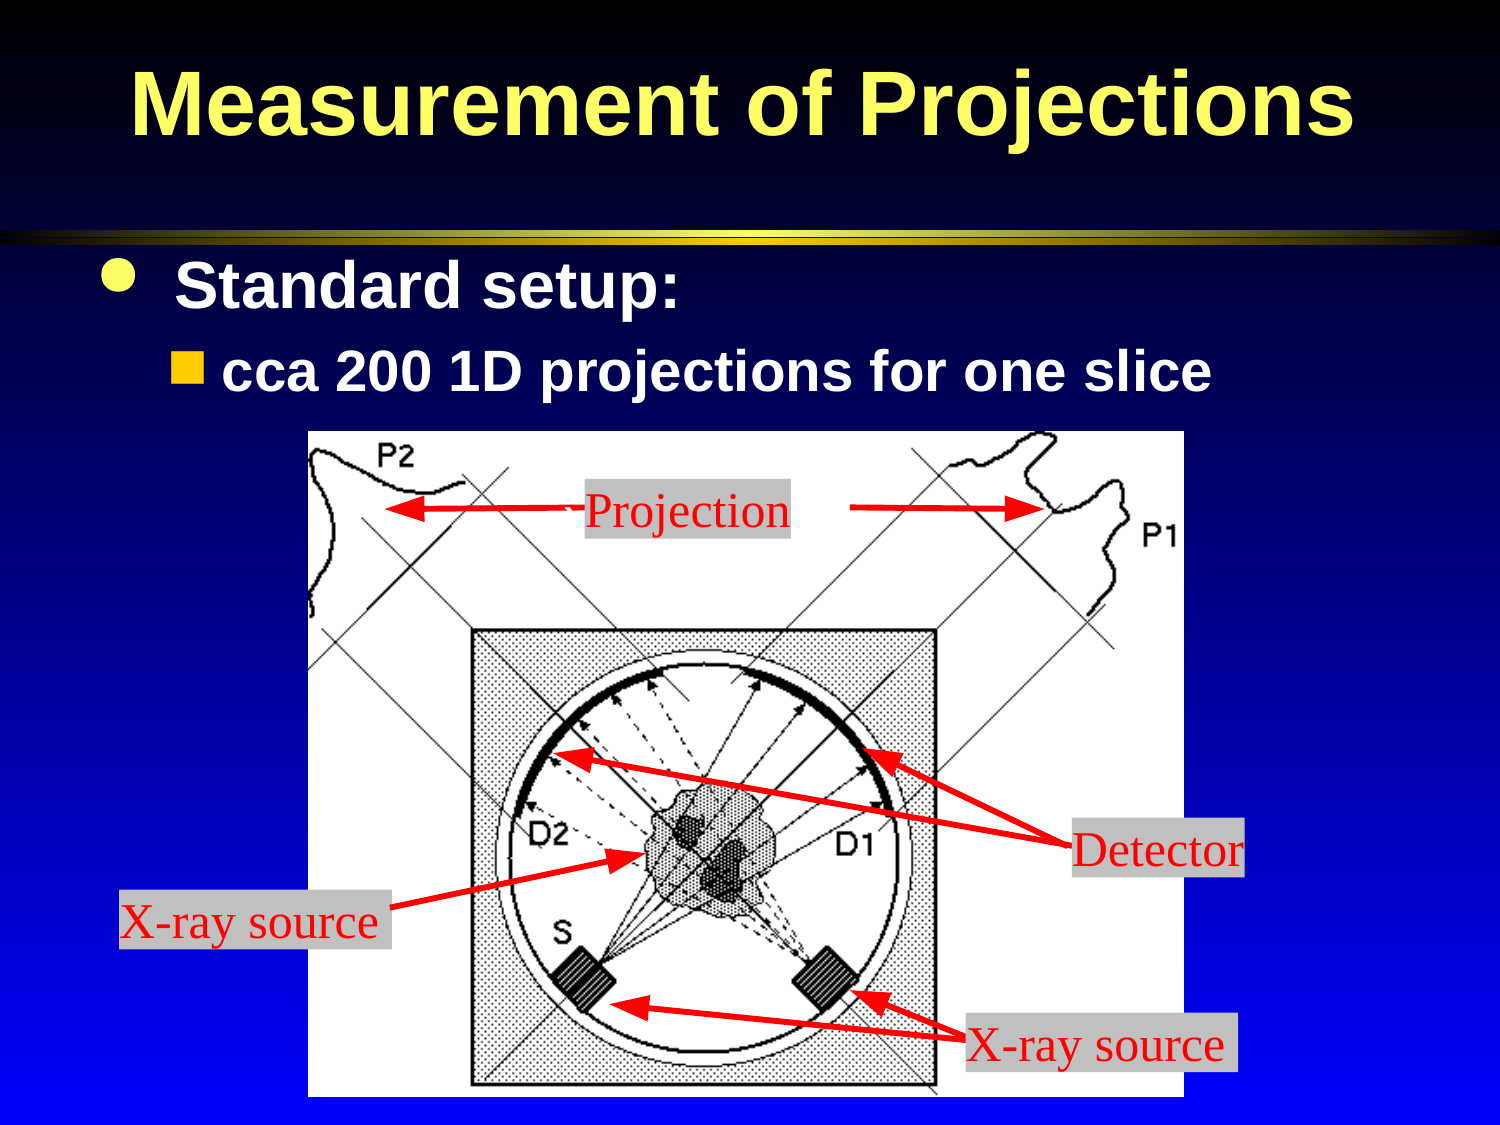

# Measurement of Projections
 Standard setup:
cca 200 1D projections for one slice
``
Projection
`
Detector
X-ray source
X-ray source